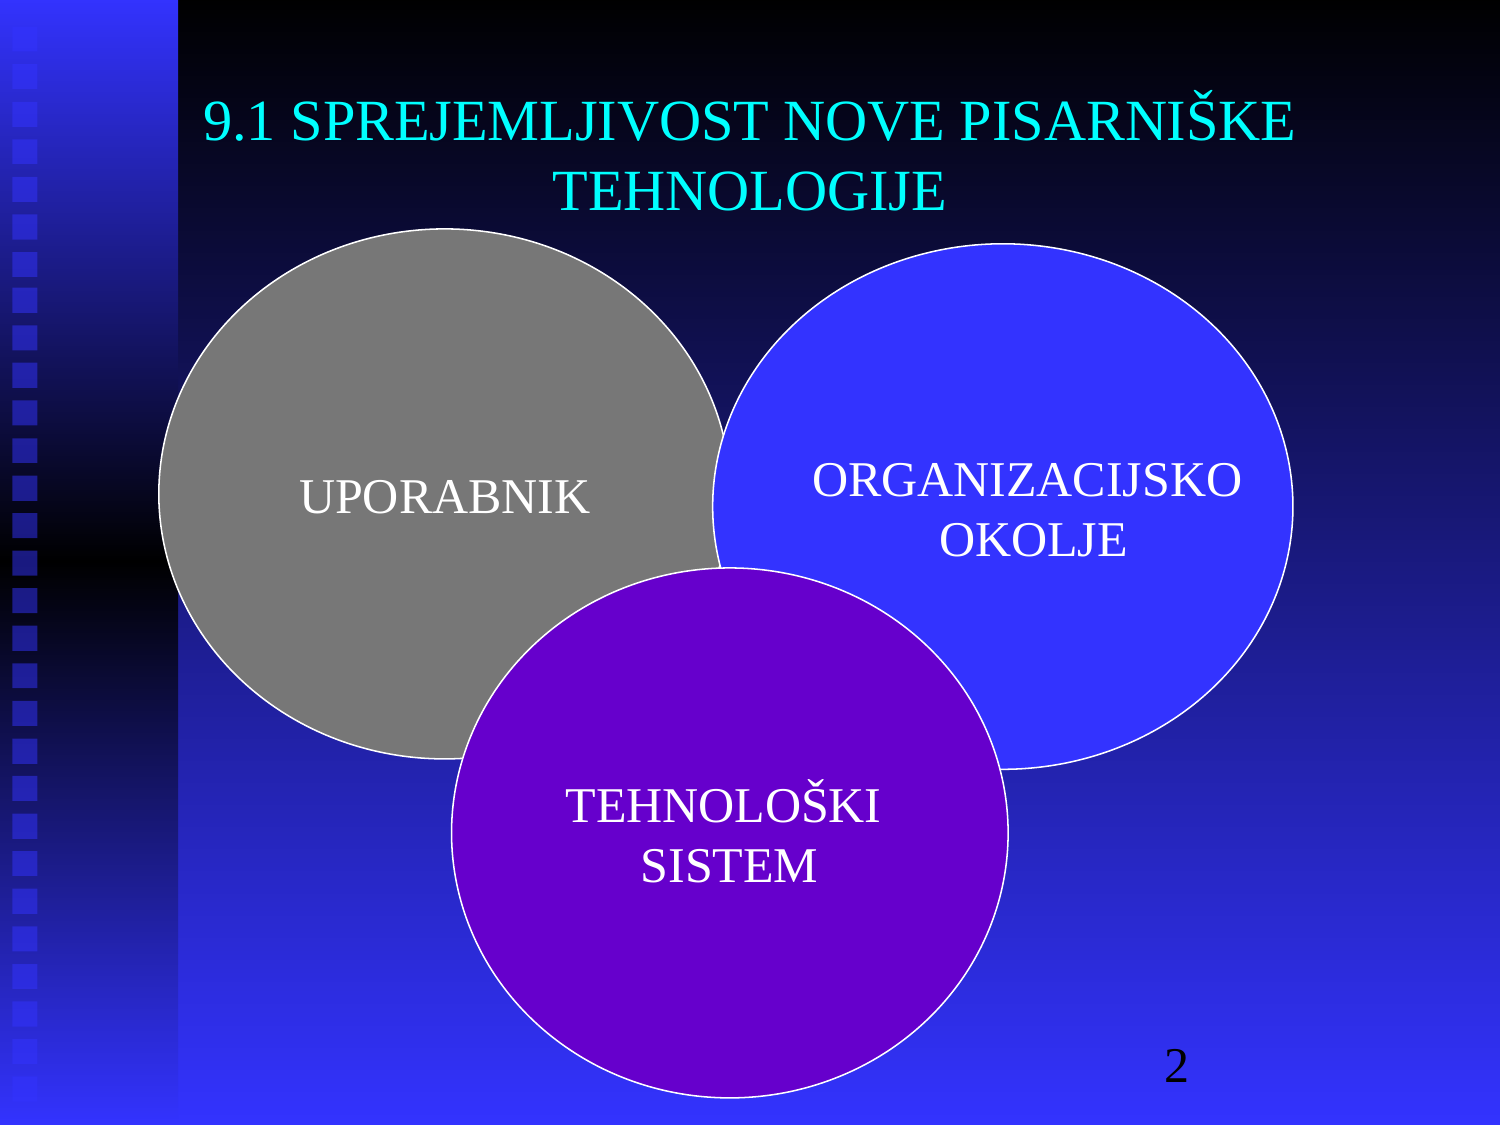

9.1 SPREJEMLJIVOST NOVE PISARNIŠKE TEHNOLOGIJE
UPORABNIK
ORGANIZACIJSKO
OKOLJE
TEHNOLOŠKI
SISTEM
2